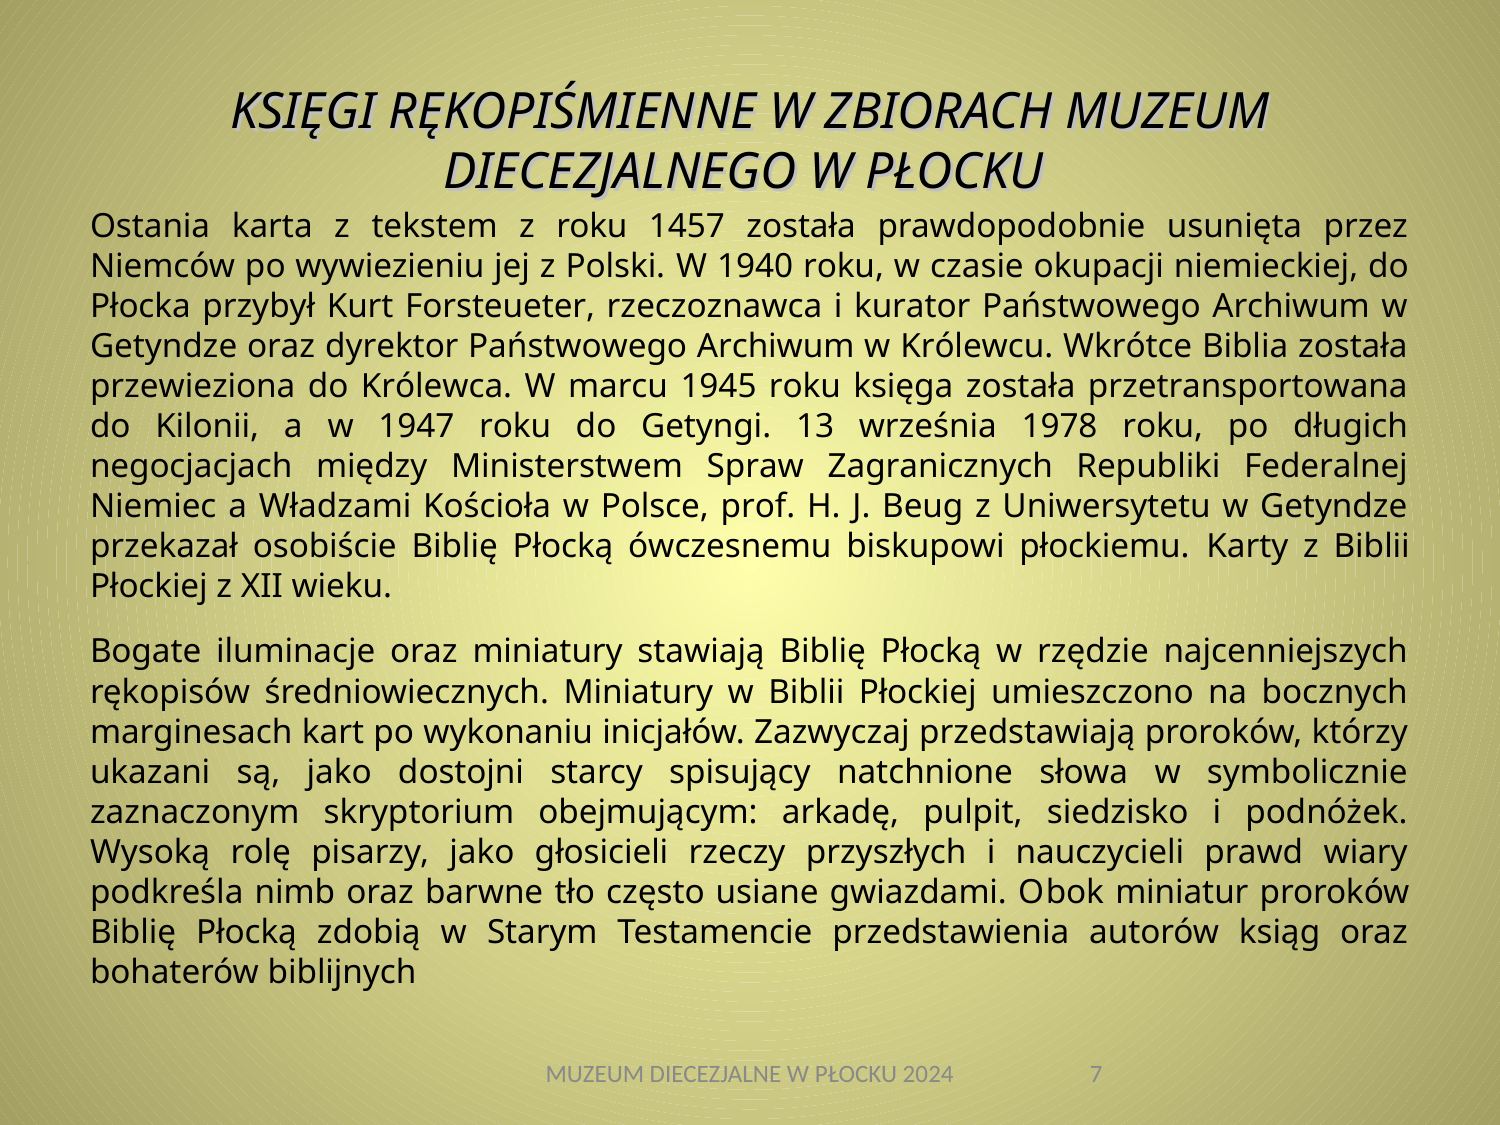

# KSIĘGI RĘKOPIŚMIENNE W ZBIORACH MUZEUM DIECEZJALNEGO W PŁOCKU
Ostania karta z tekstem z roku 1457 została prawdopodobnie usunięta przez Niemców po wywiezieniu jej z Polski. W 1940 roku, w czasie okupacji niemieckiej, do Płocka przybył Kurt Forsteueter, rzeczoznawca i kurator Państwowego Archiwum w Getyndze oraz dyrektor Państwowego Archiwum w Królewcu. Wkrótce Biblia została przewieziona do Królewca. W marcu 1945 roku księga została przetransportowana do Kilonii, a w 1947 roku do Getyngi. 13 września 1978 roku, po długich negocjacjach między Ministerstwem Spraw Zagranicznych Republiki Federalnej Niemiec a Władzami Kościoła w Polsce, prof. H. J. Beug z Uniwersytetu w Getyndze przekazał osobiście Biblię Płocką ówczesnemu biskupowi płockiemu. Karty z Biblii Płockiej z XII wieku.
Bogate iluminacje oraz miniatury stawiają Biblię Płocką w rzędzie najcenniejszych rękopisów średniowiecznych. Miniatury w Biblii Płockiej umieszczono na bocznych marginesach kart po wykonaniu inicjałów. Zazwyczaj przedstawiają proroków, którzy ukazani są, jako dostojni starcy spisujący natchnione słowa w symbolicznie zaznaczonym skryptorium obejmującym: arkadę, pulpit, siedzisko i podnóżek. Wysoką rolę pisarzy, jako głosicieli rzeczy przyszłych i nauczycieli prawd wiary podkreśla nimb oraz barwne tło często usiane gwiazdami. Obok miniatur proroków Biblię Płocką zdobią w Starym Testamencie przedstawienia autorów ksiąg oraz bohaterów biblijnych
MUZEUM DIECEZJALNE W PŁOCKU 2024